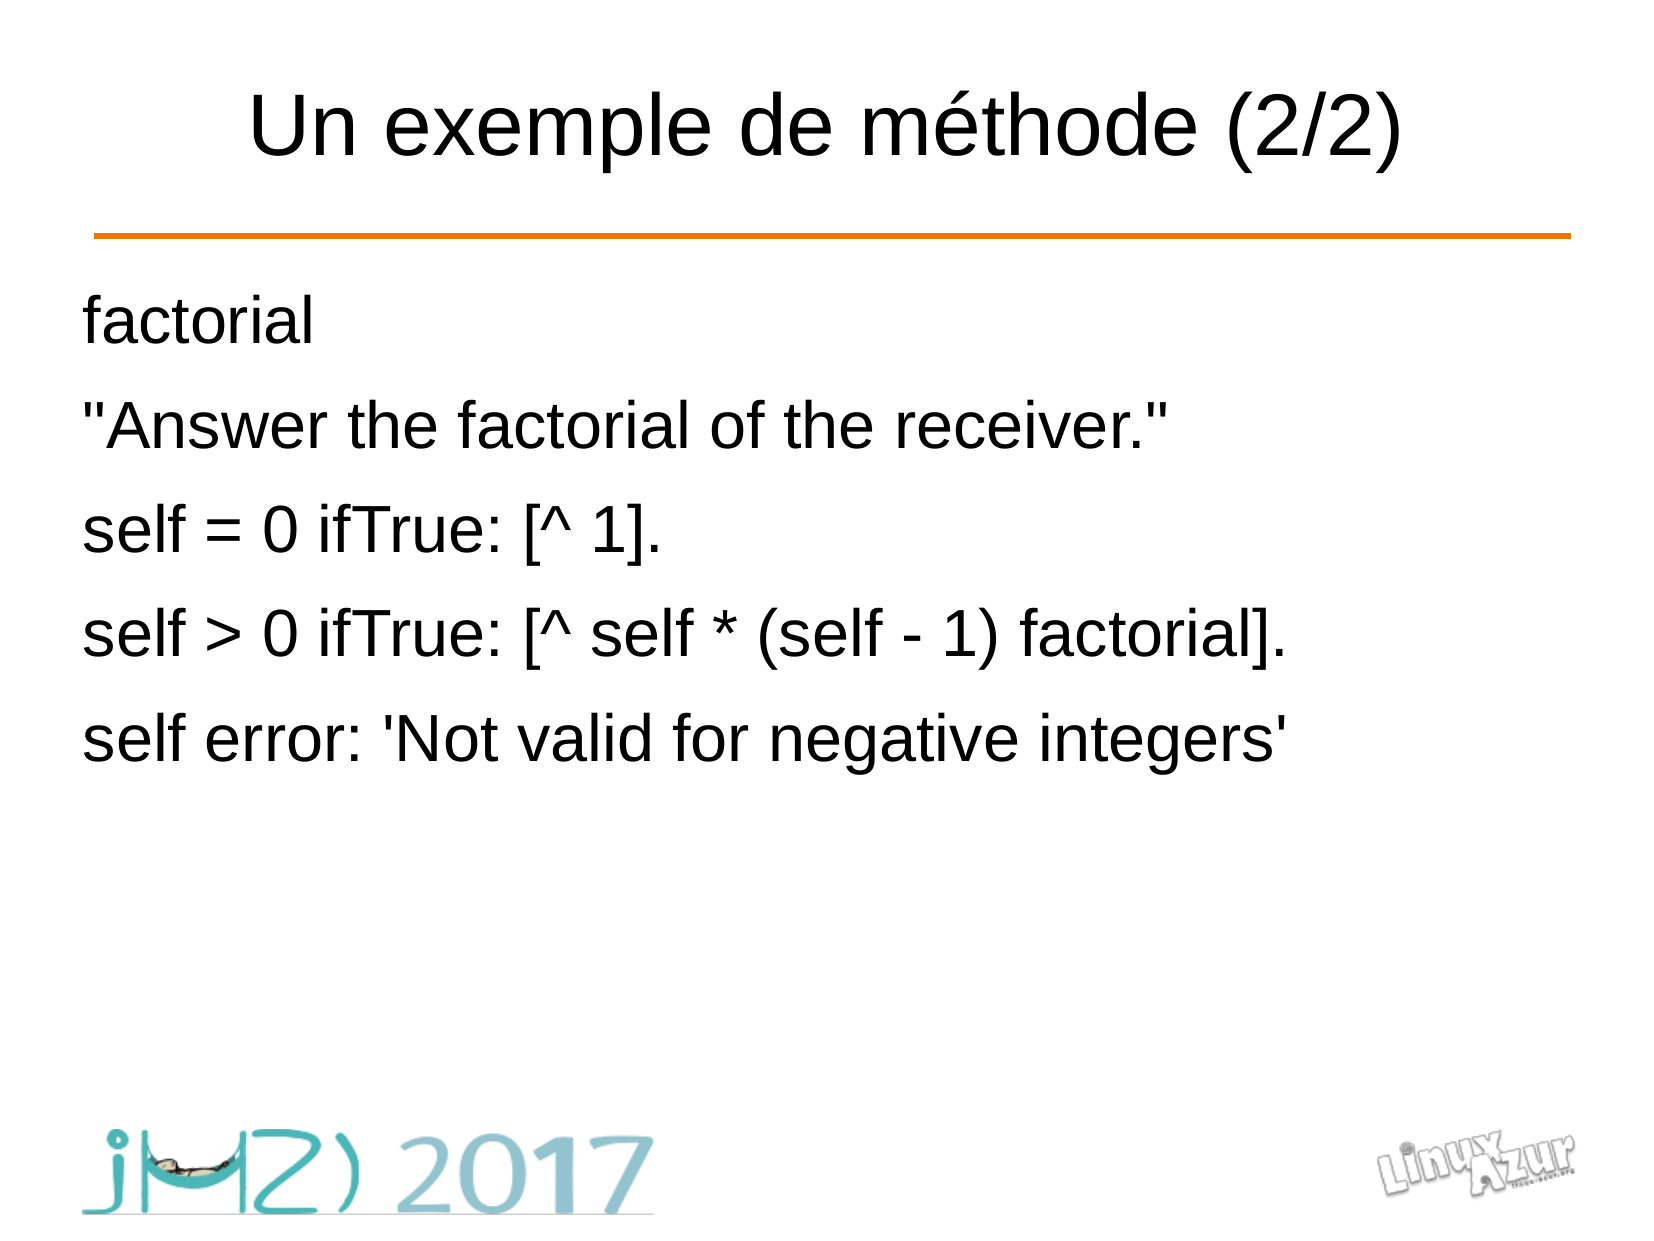

# Un exemple de méthode (2/2)
factorial
"Answer the factorial of the receiver."
self = 0 ifTrue: [^ 1].
self > 0 ifTrue: [^ self * (self - 1) factorial].
self error: 'Not valid for negative integers'